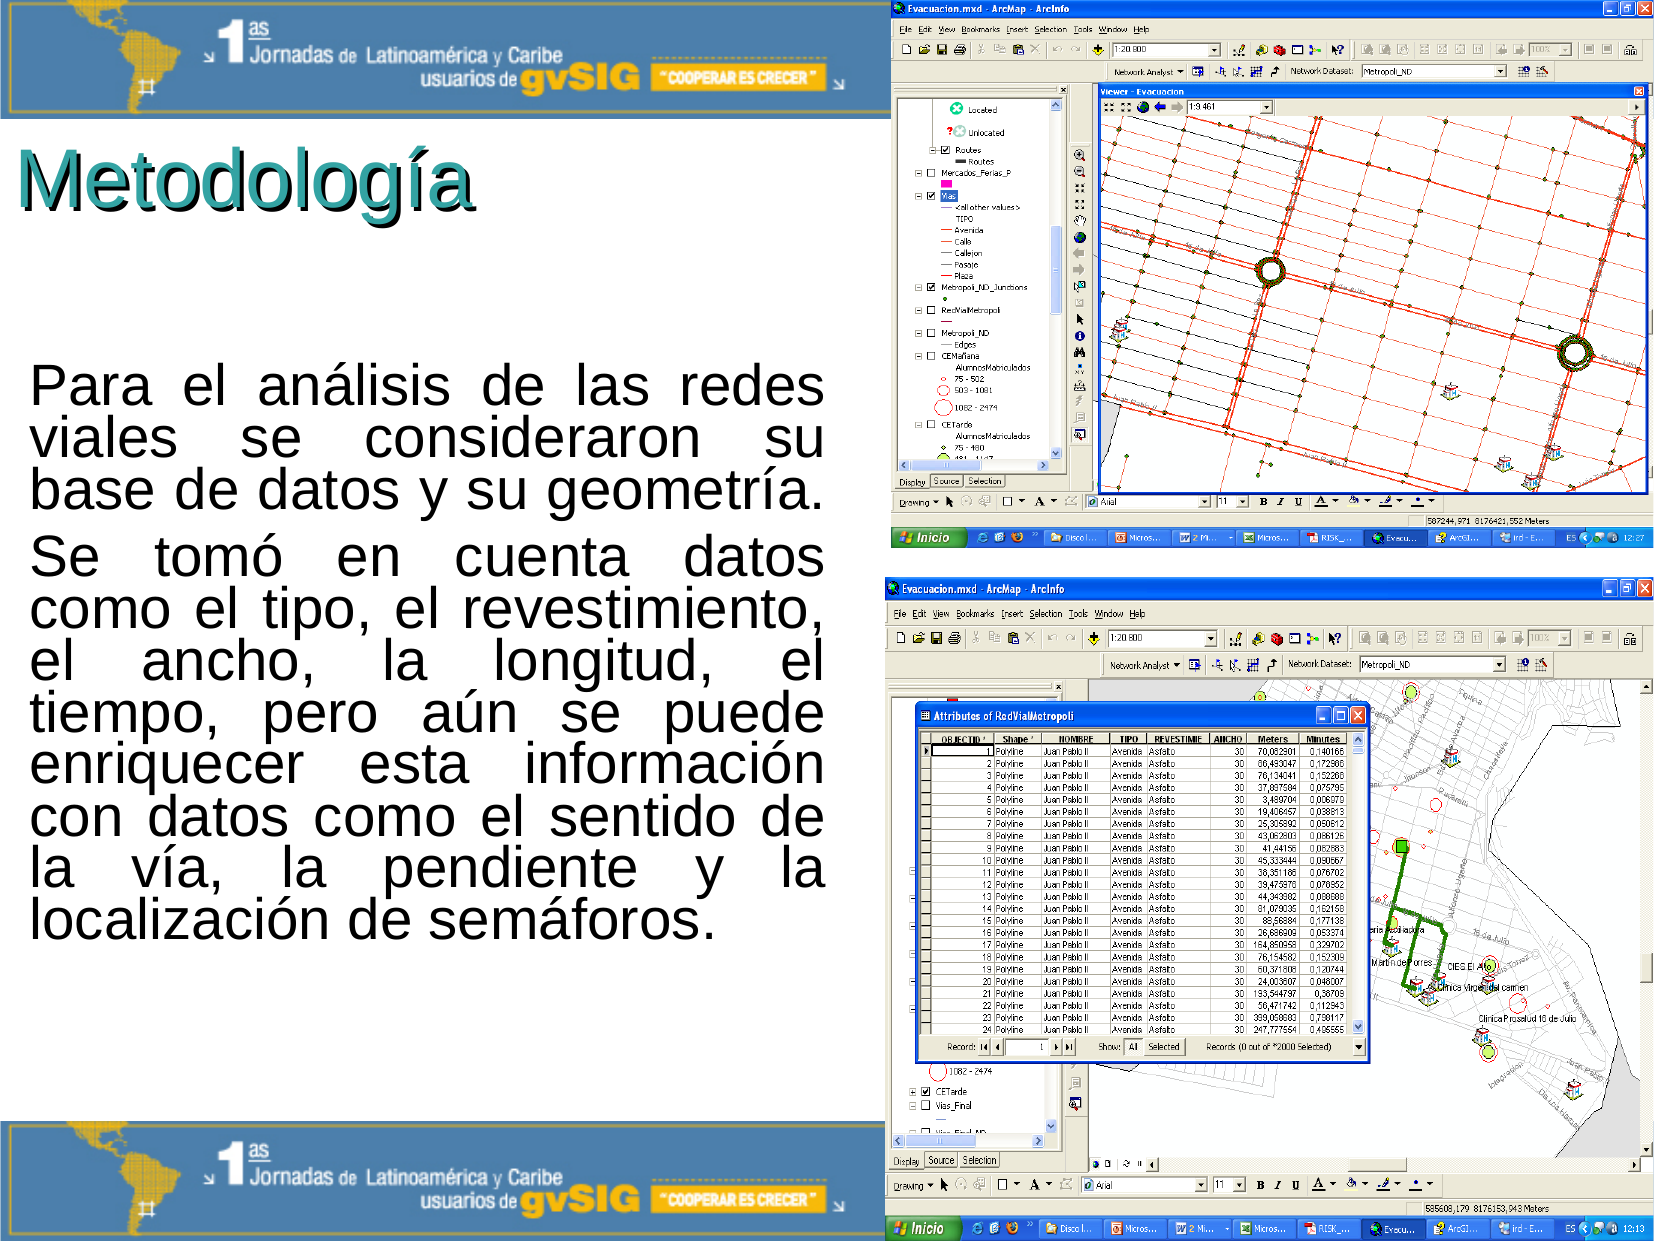

# Metodología
Para el análisis de las redes viales se consideraron su base de datos y su geometría.
Se tomó en cuenta datos como el tipo, el revestimiento, el ancho, la longitud, el tiempo, pero aún se puede enriquecer esta información con datos como el sentido de la vía, la pendiente y la localización de semáforos.